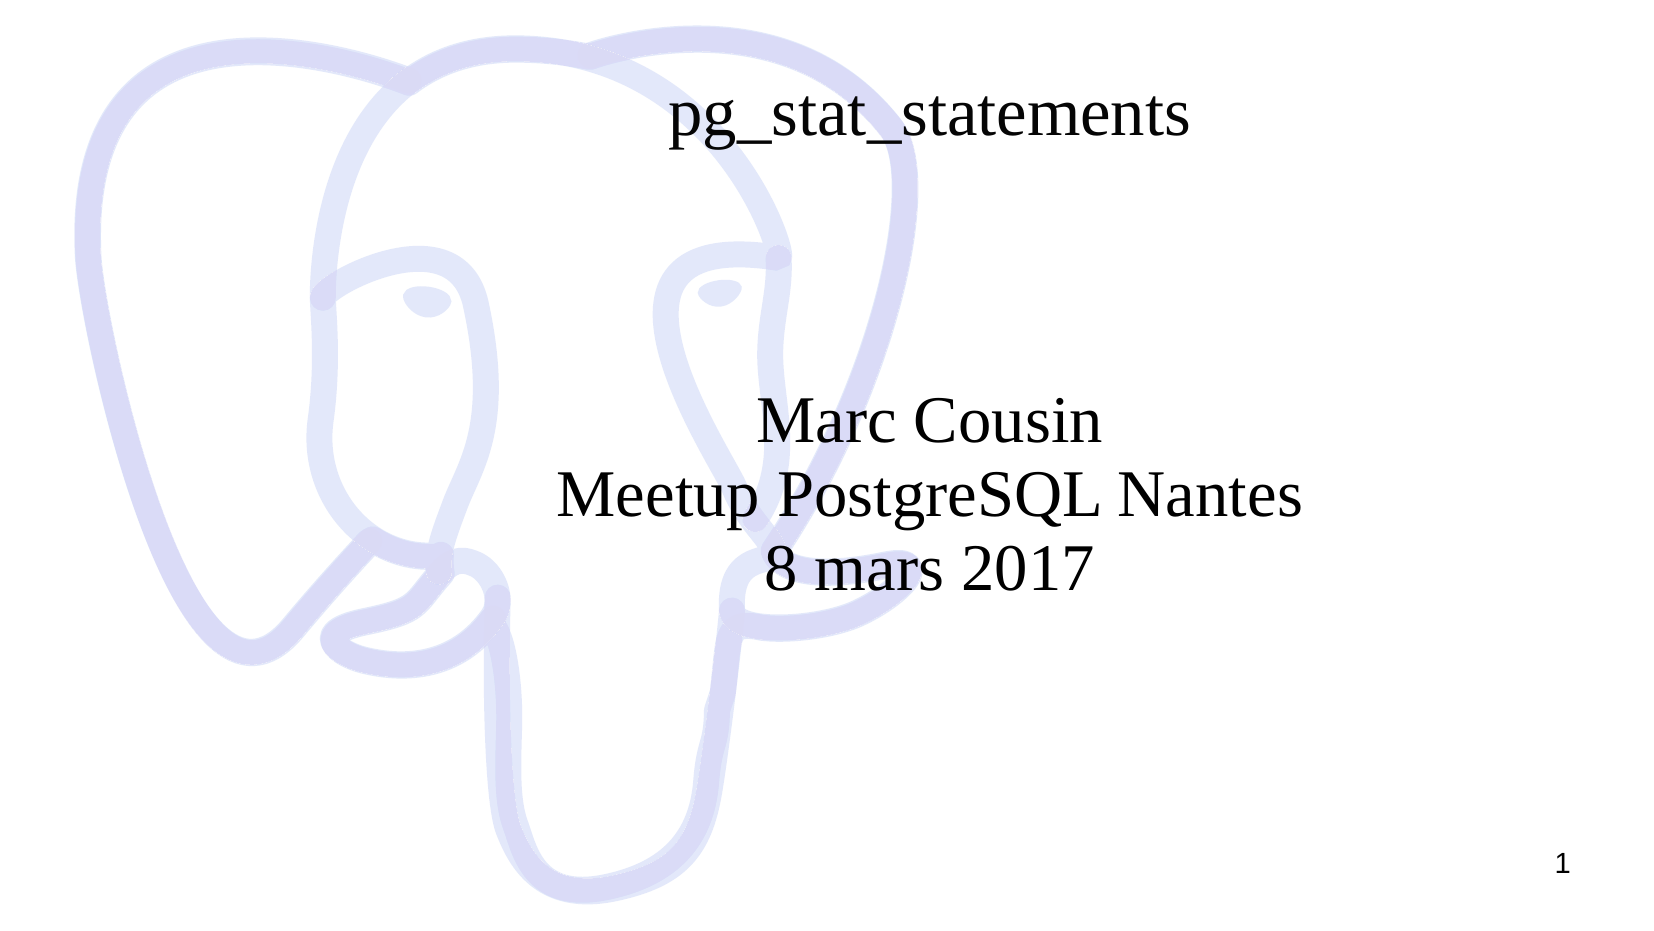

# pg_stat_statements
Marc Cousin
Meetup PostgreSQL Nantes
8 mars 2017
1